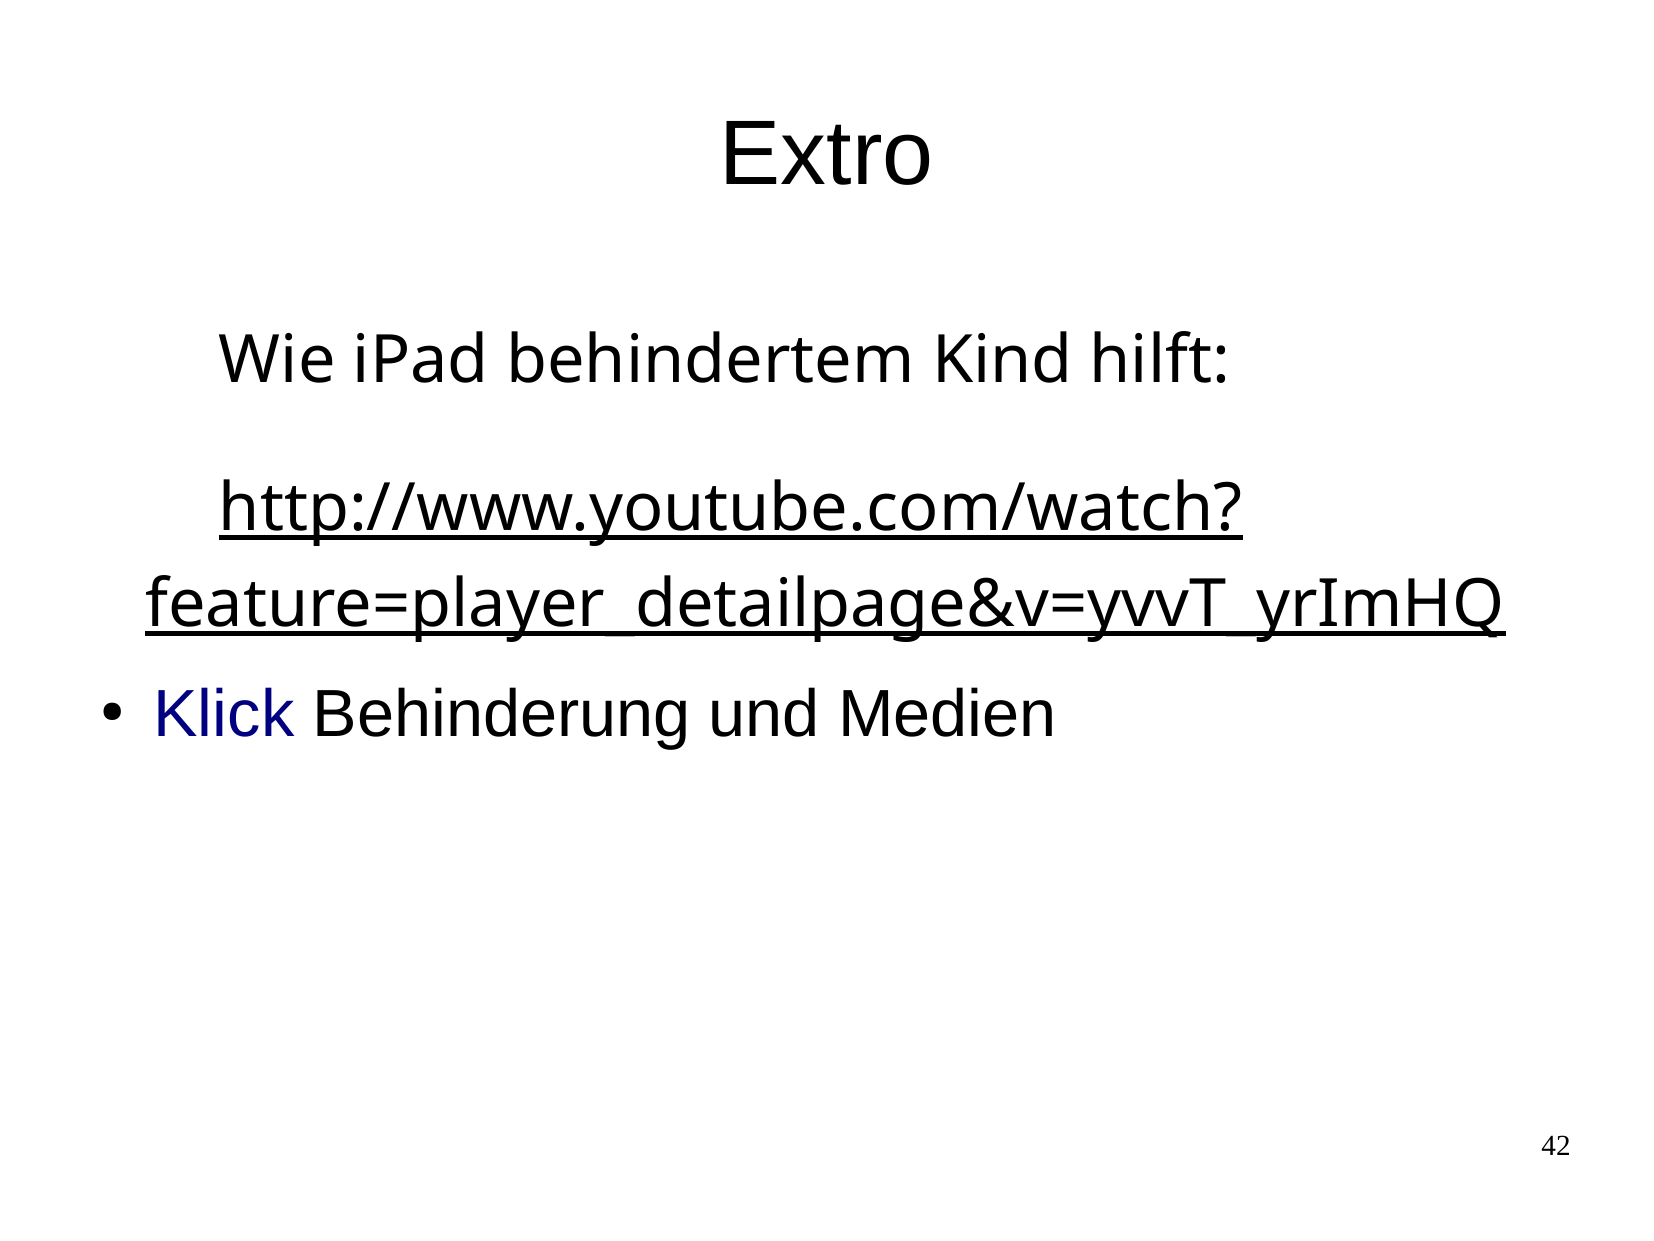

# Extro
	Wie iPad behindertem Kind hilft:
	http://www.youtube.com/watch?feature=player_detailpage&v=yvvT_yrImHQ
Klick Behinderung und Medien
42